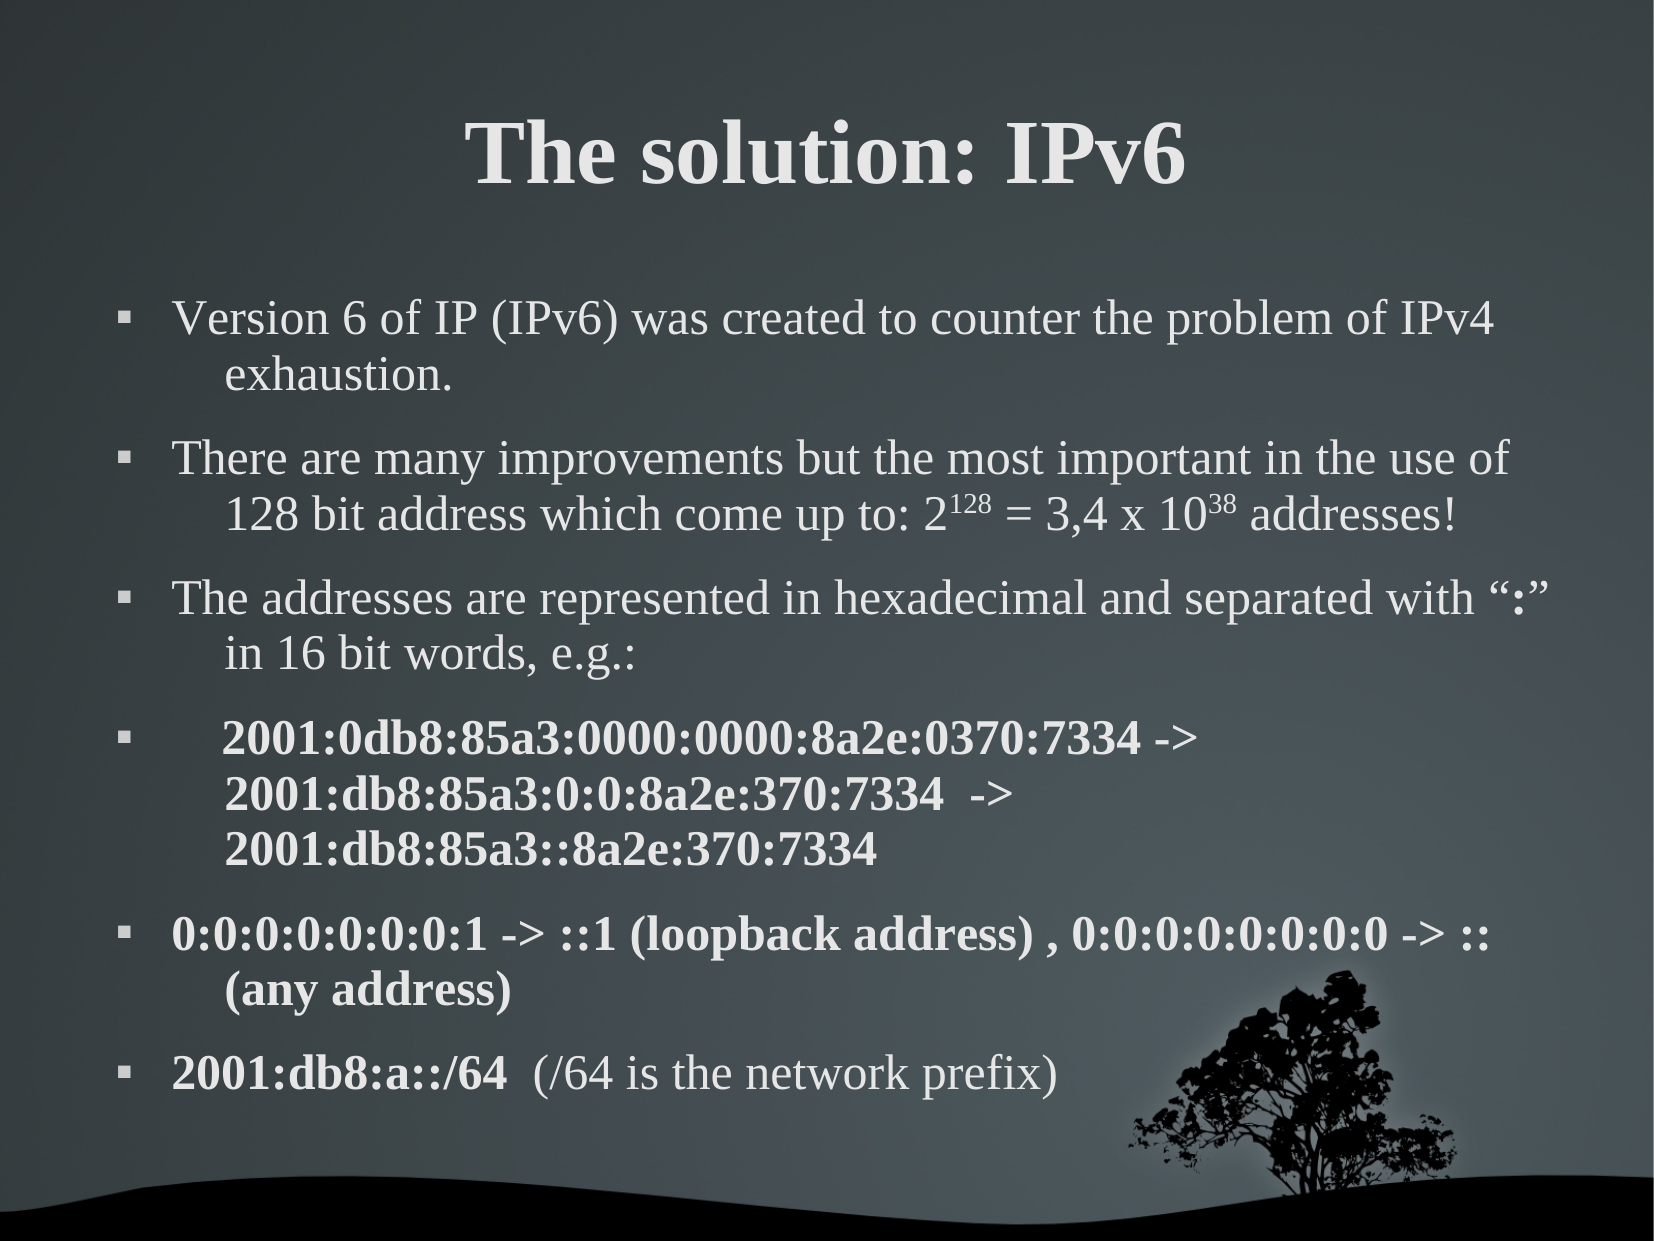

# The solution: IPv6
Version 6 of IP (IPv6) was created to counter the problem of IPv4 exhaustion.
There are many improvements but the most important in the use of 128 bit address which come up to: 2128 = 3,4 x 1038 addresses!
The addresses are represented in hexadecimal and separated with “:” in 16 bit words, e.g.:
 2001:0db8:85a3:0000:0000:8a2e:0370:7334 ->
2001:db8:85a3:0:0:8a2e:370:7334 ->
2001:db8:85a3::8a2e:370:7334
0:0:0:0:0:0:0:1 -> ::1 (loopback address) , 0:0:0:0:0:0:0:0 -> :: (any address)
2001:db8:a::/64 (/64 is the network prefix)